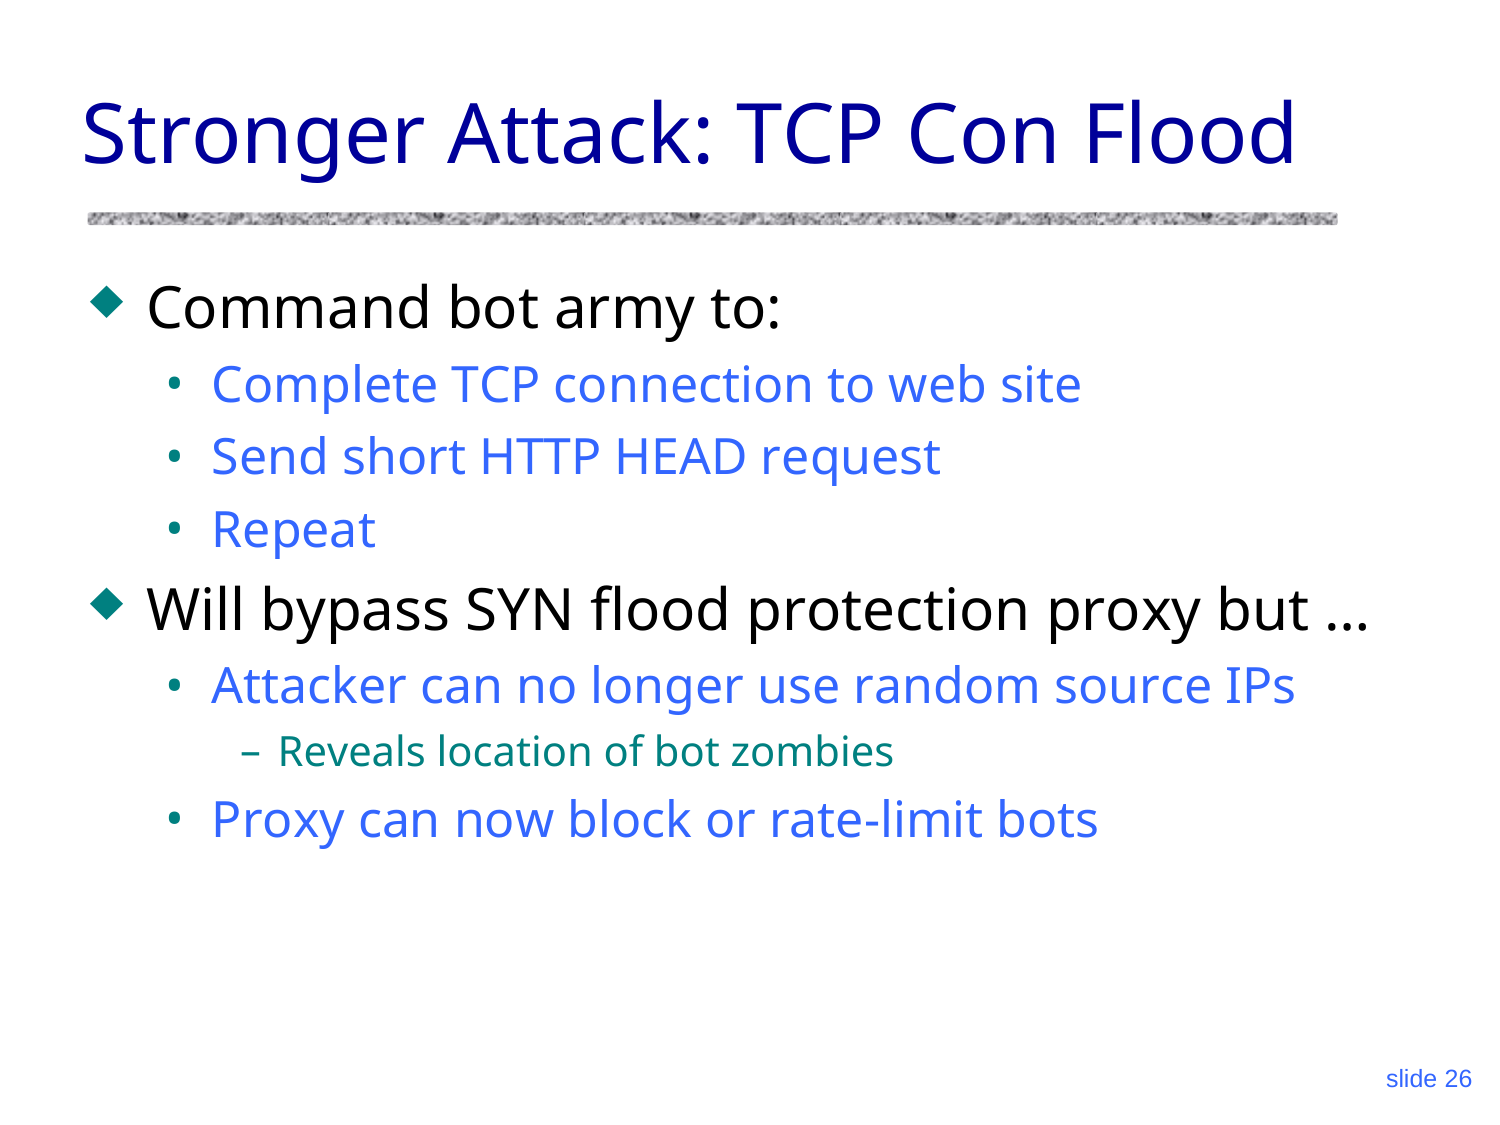

Stronger Attack: TCP Con Flood
# Command bot army to:
Complete TCP connection to web site
Send short HTTP HEAD request
Repeat
Will bypass SYN flood protection proxy but …
Attacker can no longer use random source IPs
Reveals location of bot zombies
Proxy can now block or rate-limit bots
slide